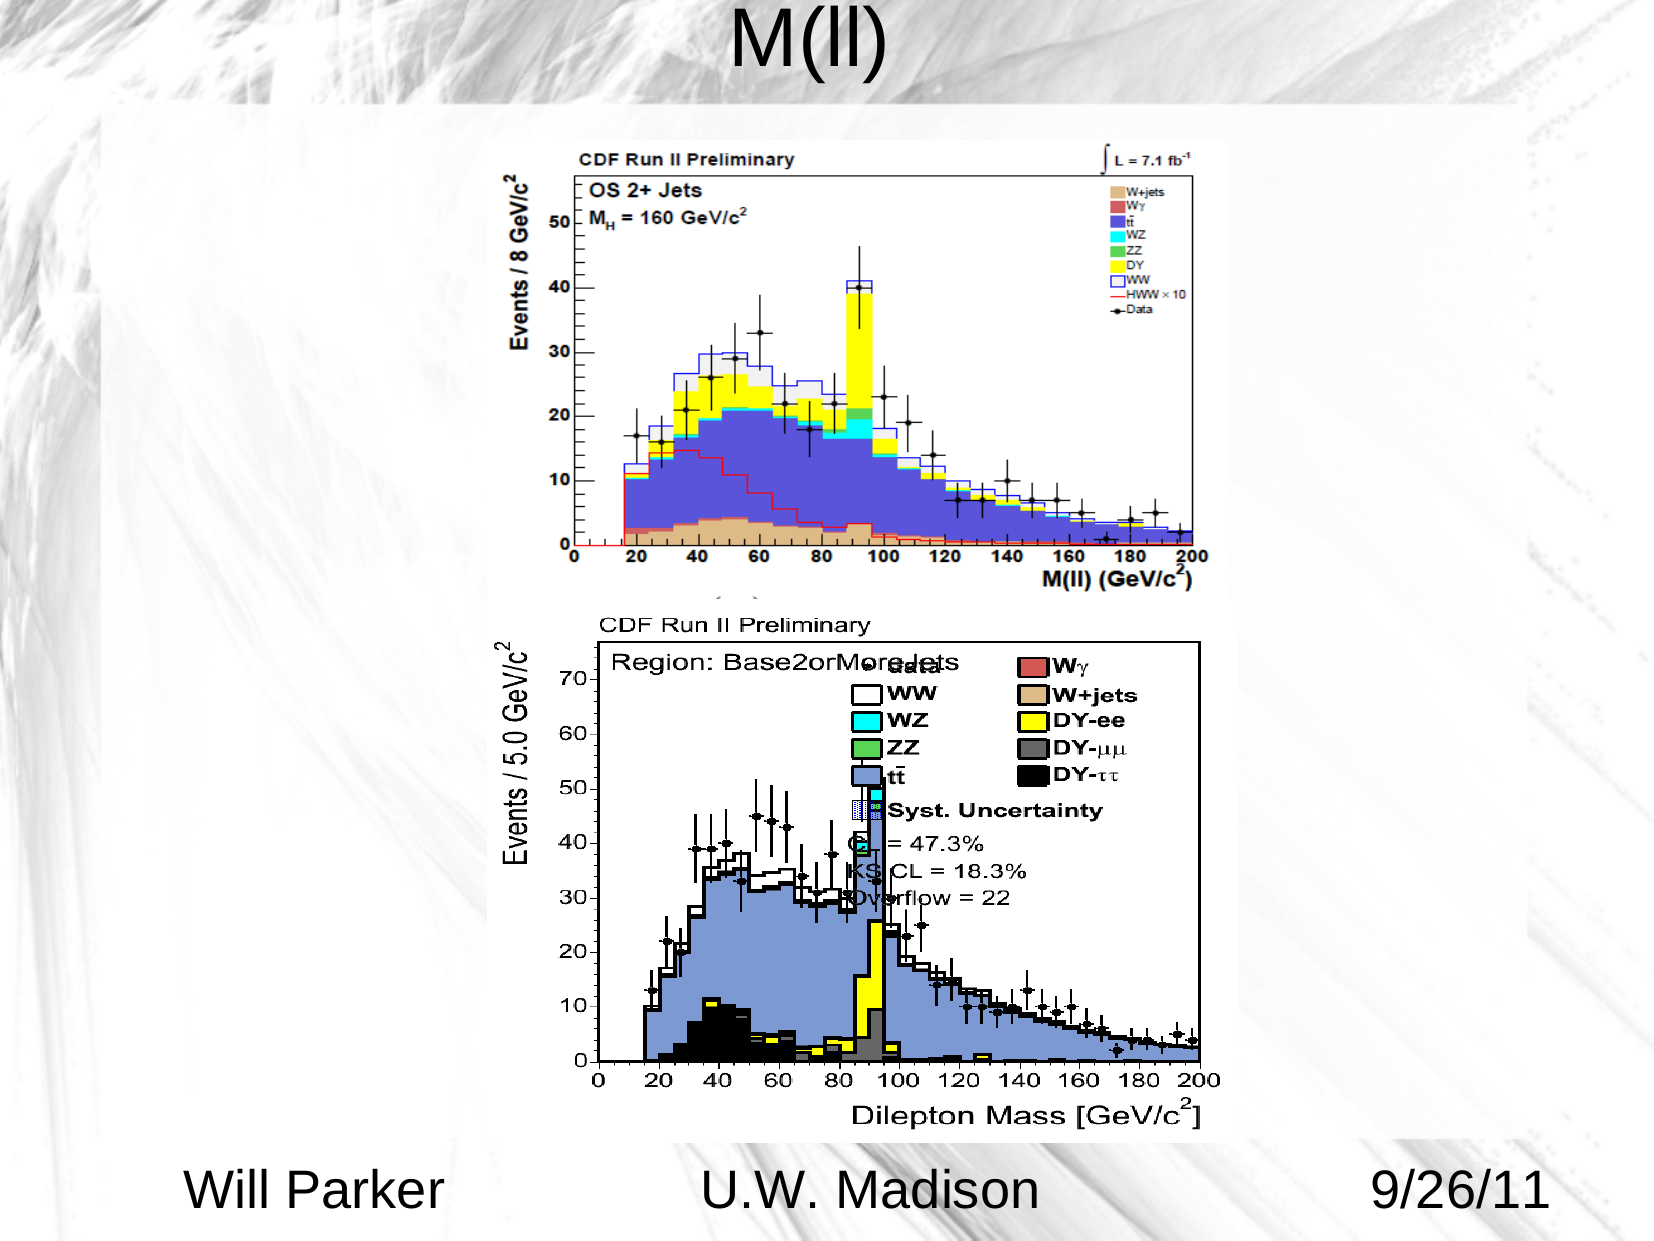

# M(ll)
Will Parker U.W. Madison 9/26/11